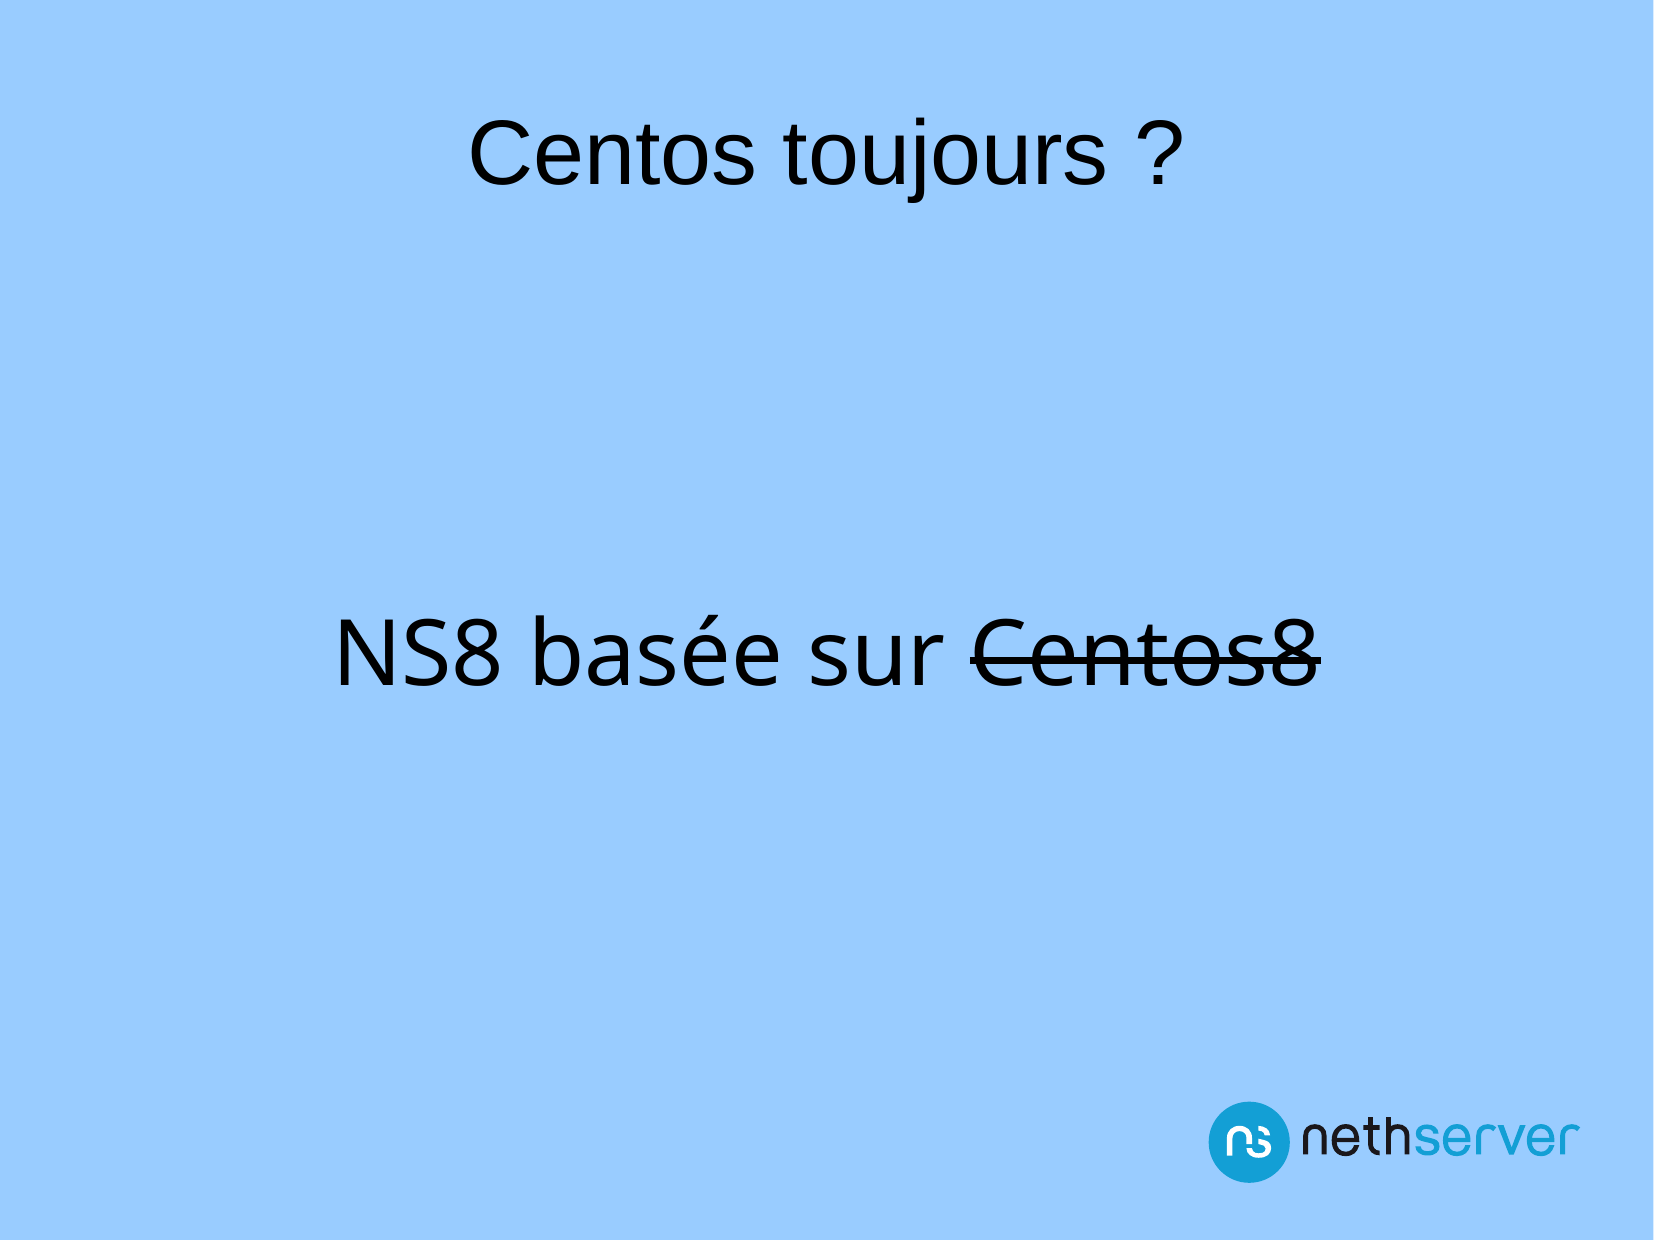

# Centos toujours ?
NS8 basée sur Centos8